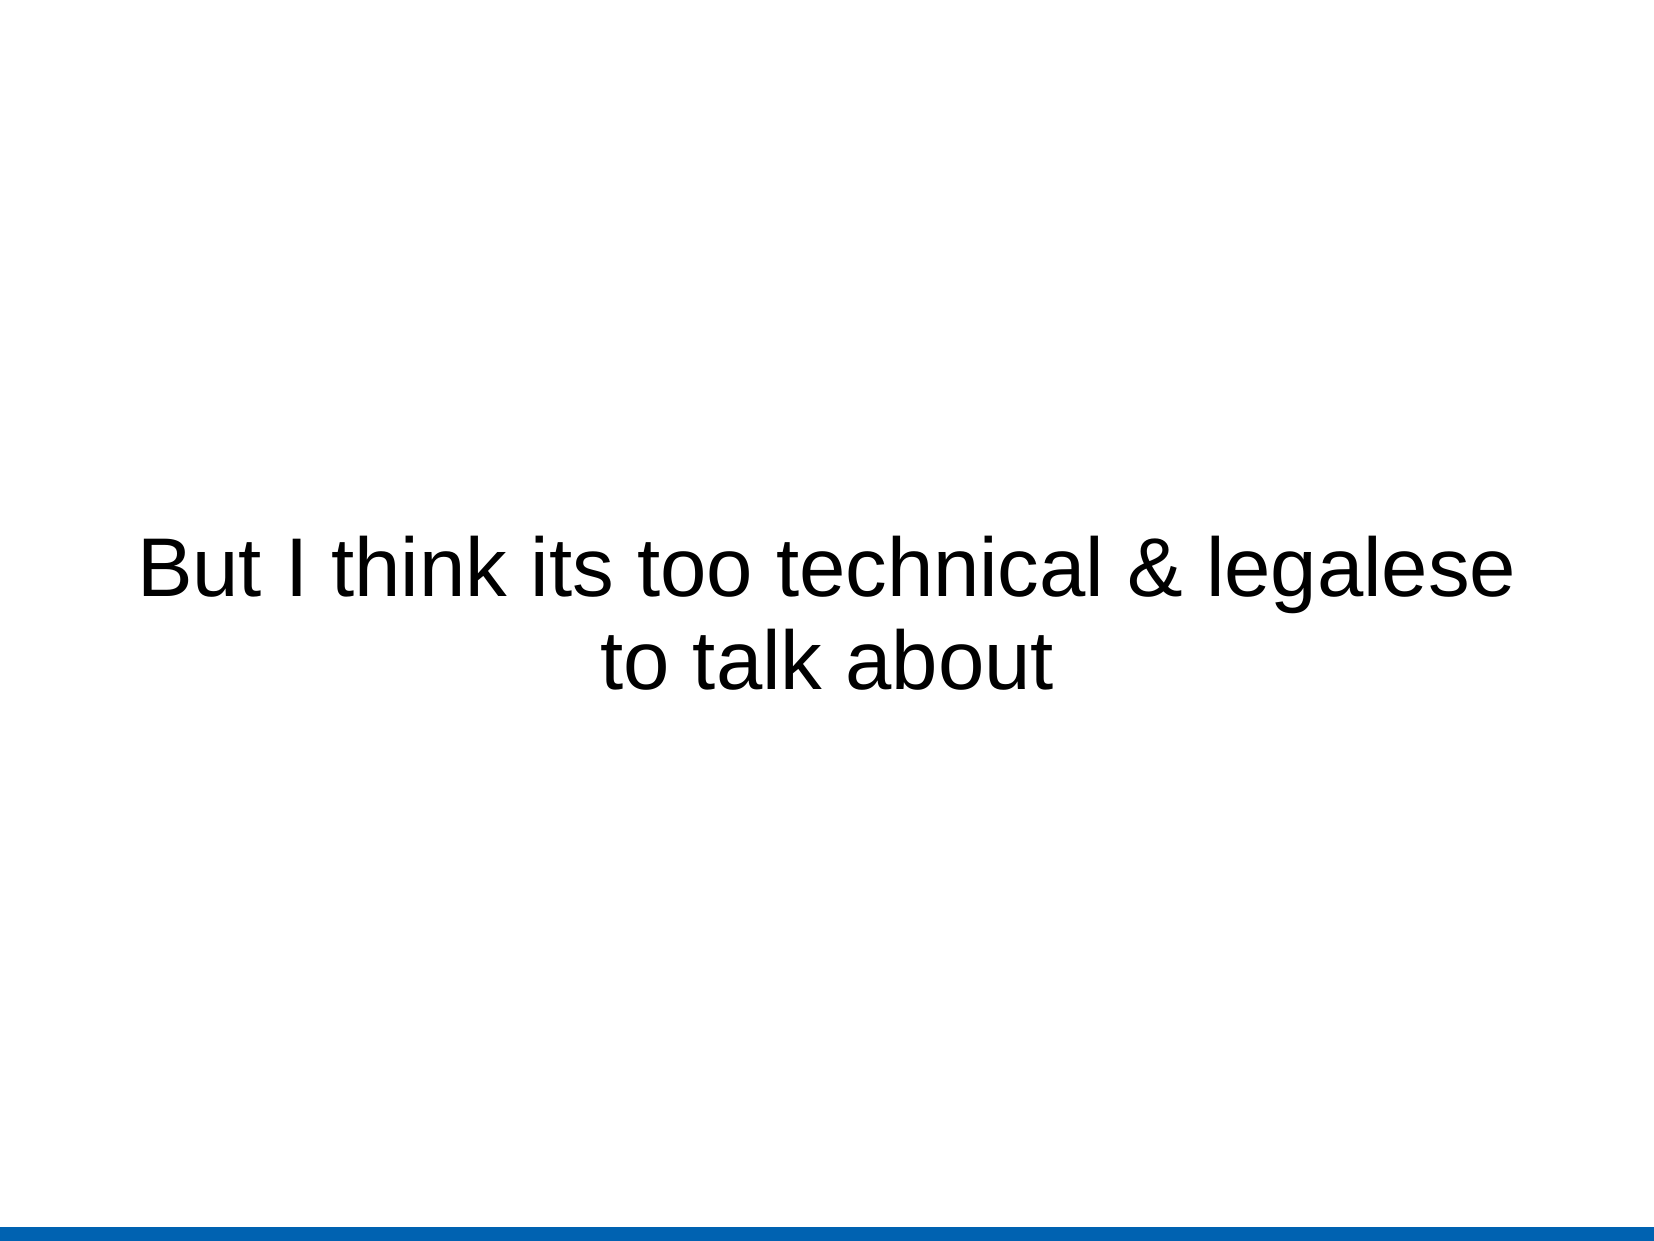

# But I think its too technical & legalese to talk about